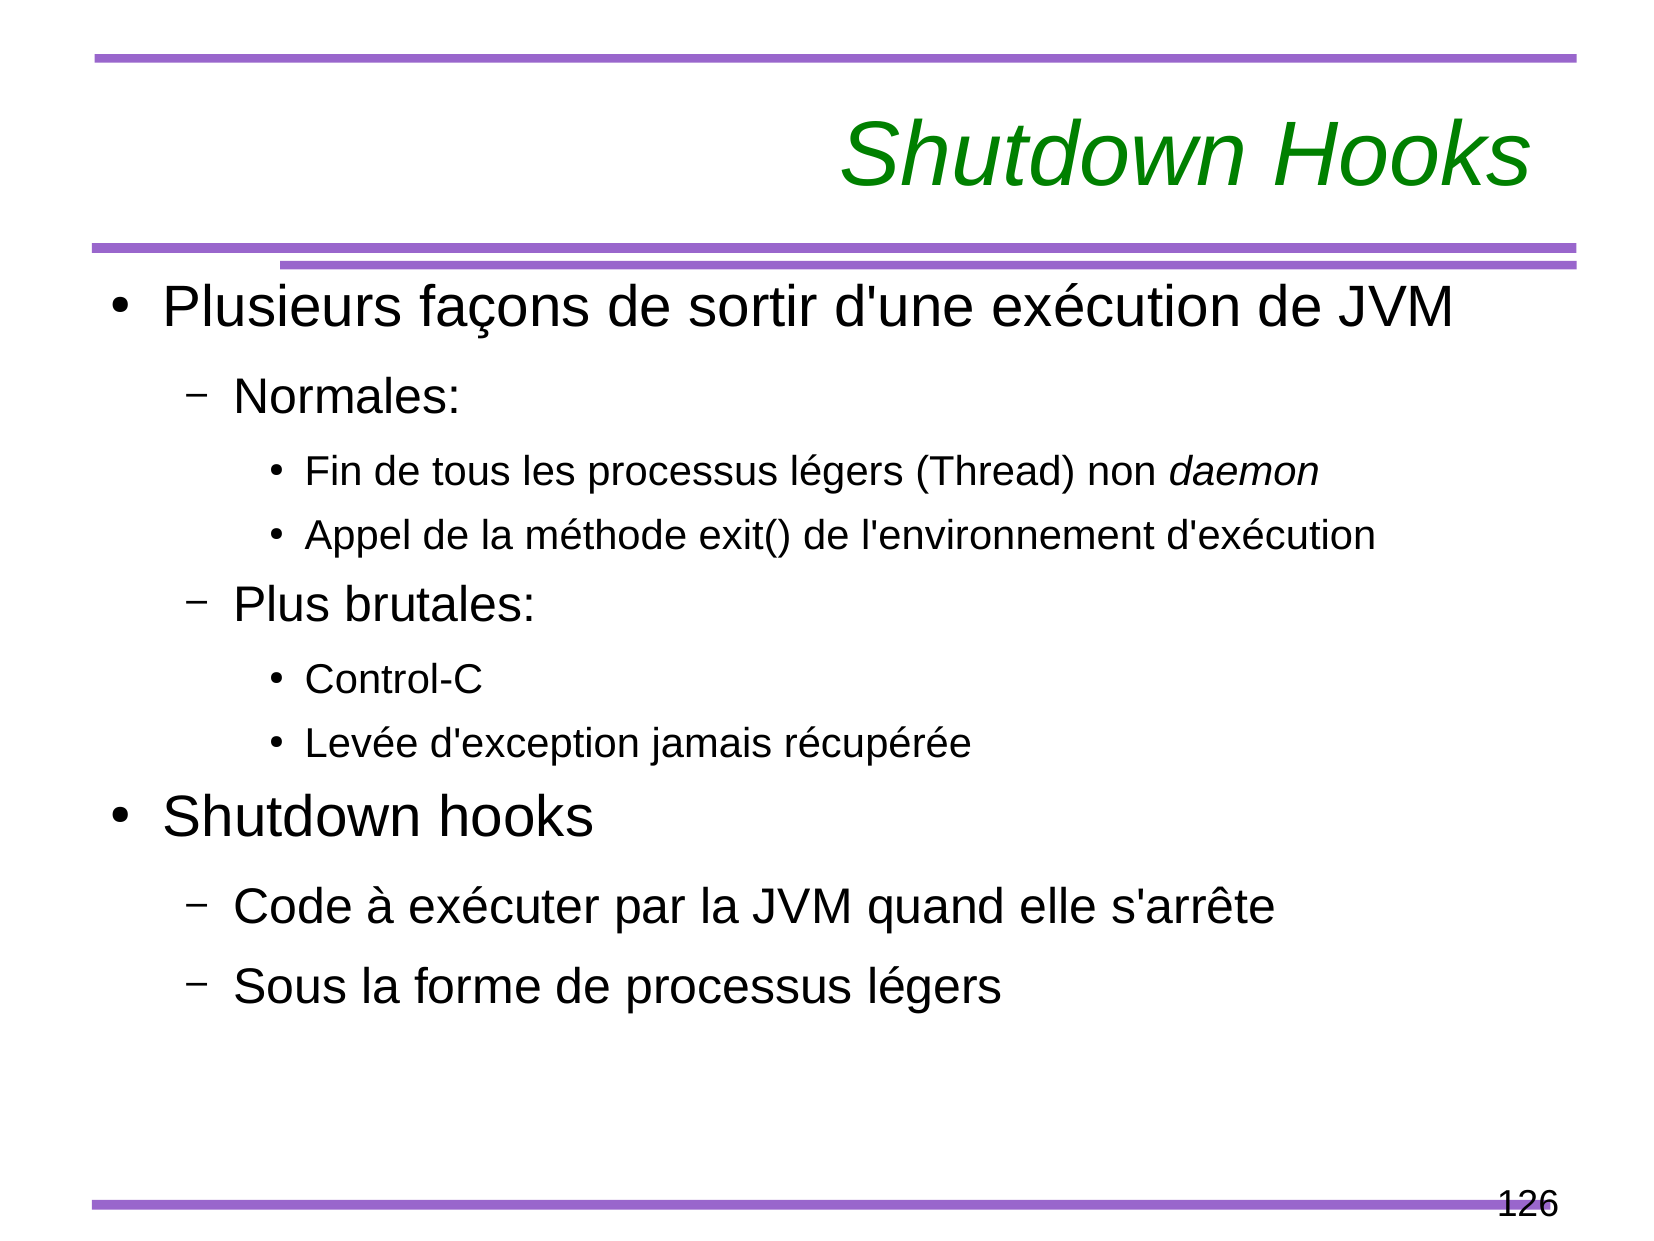

# Shutdown Hooks
Plusieurs façons de sortir d'une exécution de JVM
Normales:
Fin de tous les processus légers (Thread) non daemon
Appel de la méthode exit() de l'environnement d'exécution
Plus brutales:
Control-C
Levée d'exception jamais récupérée
Shutdown hooks
Code à exécuter par la JVM quand elle s'arrête
Sous la forme de processus légers